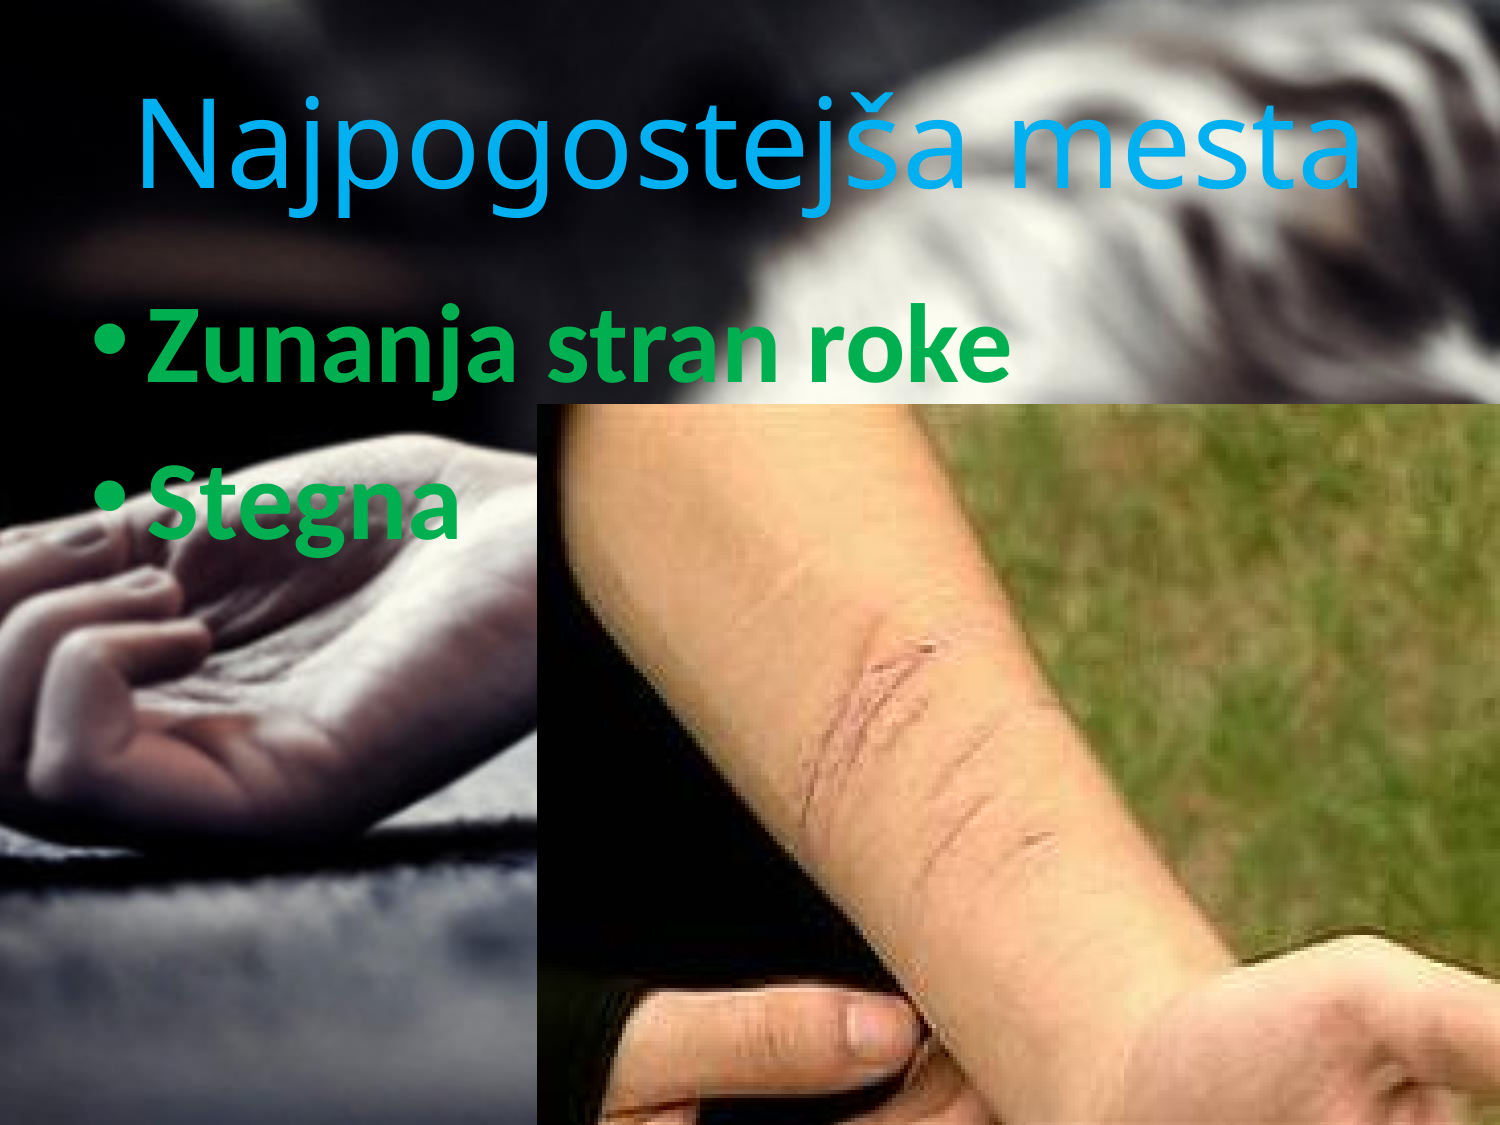

# Najpogostejša mesta
Zunanja stran roke
Stegna